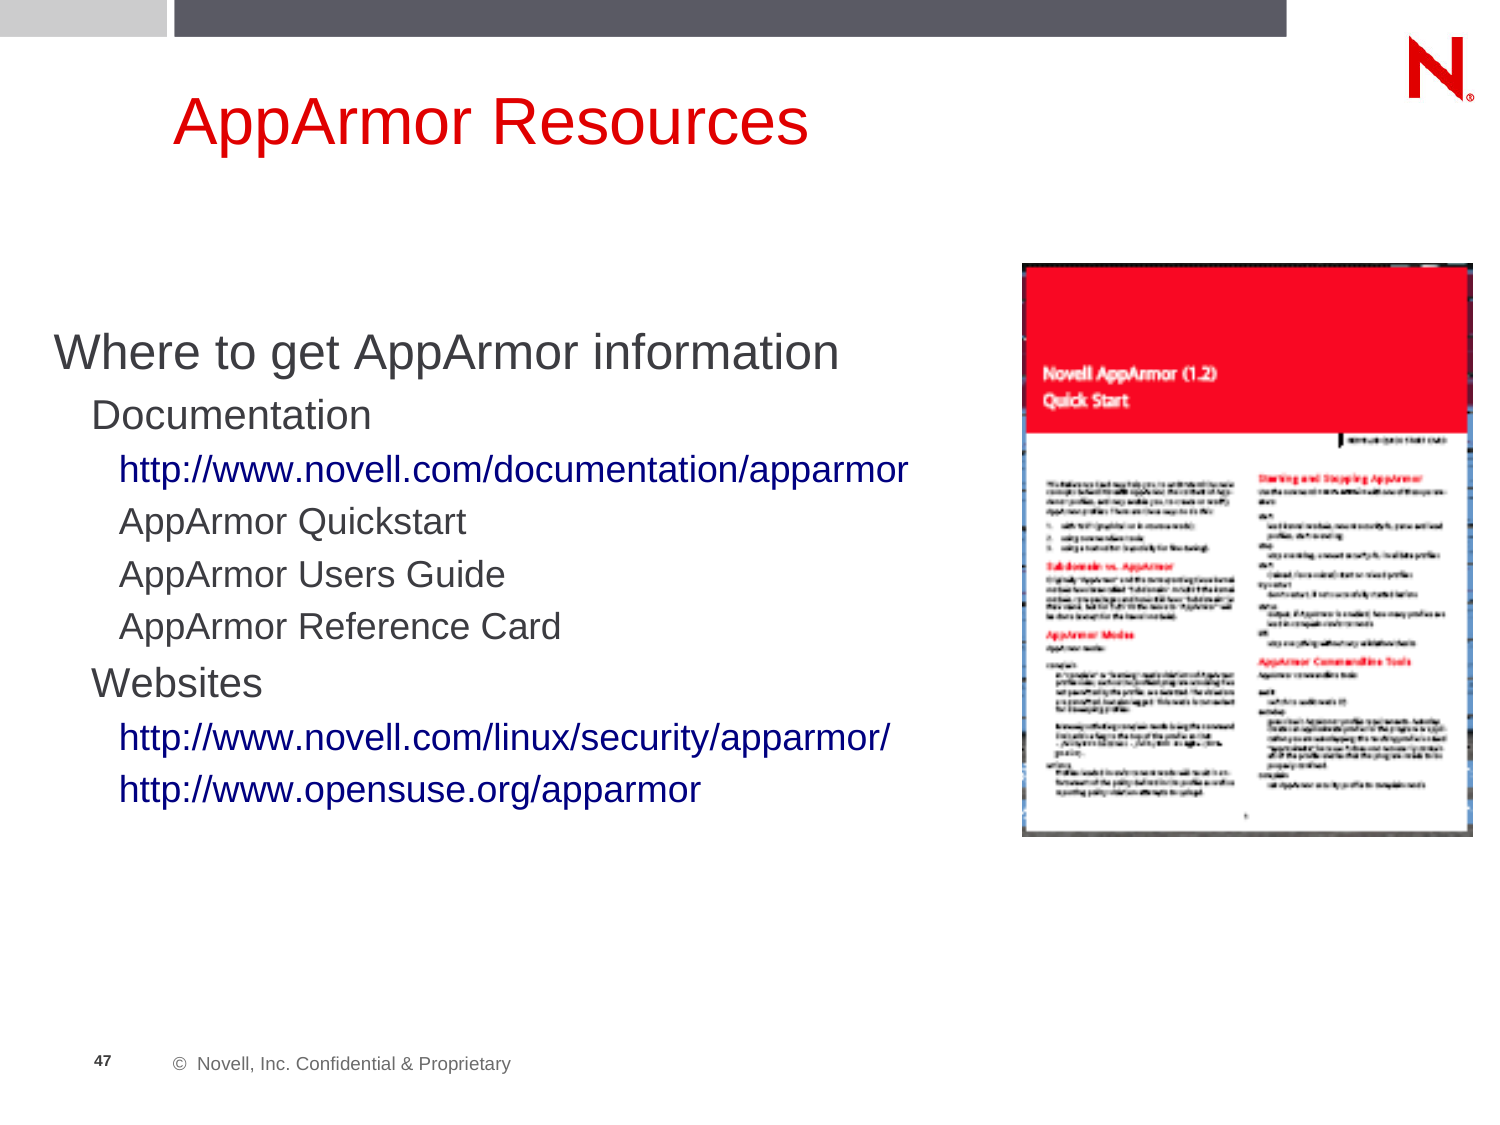

# AppArmor Resources
Where to get AppArmor information
Documentation
http://www.novell.com/documentation/apparmor
AppArmor Quickstart
AppArmor Users Guide
AppArmor Reference Card
Websites
http://www.novell.com/linux/security/apparmor/
http://www.opensuse.org/apparmor